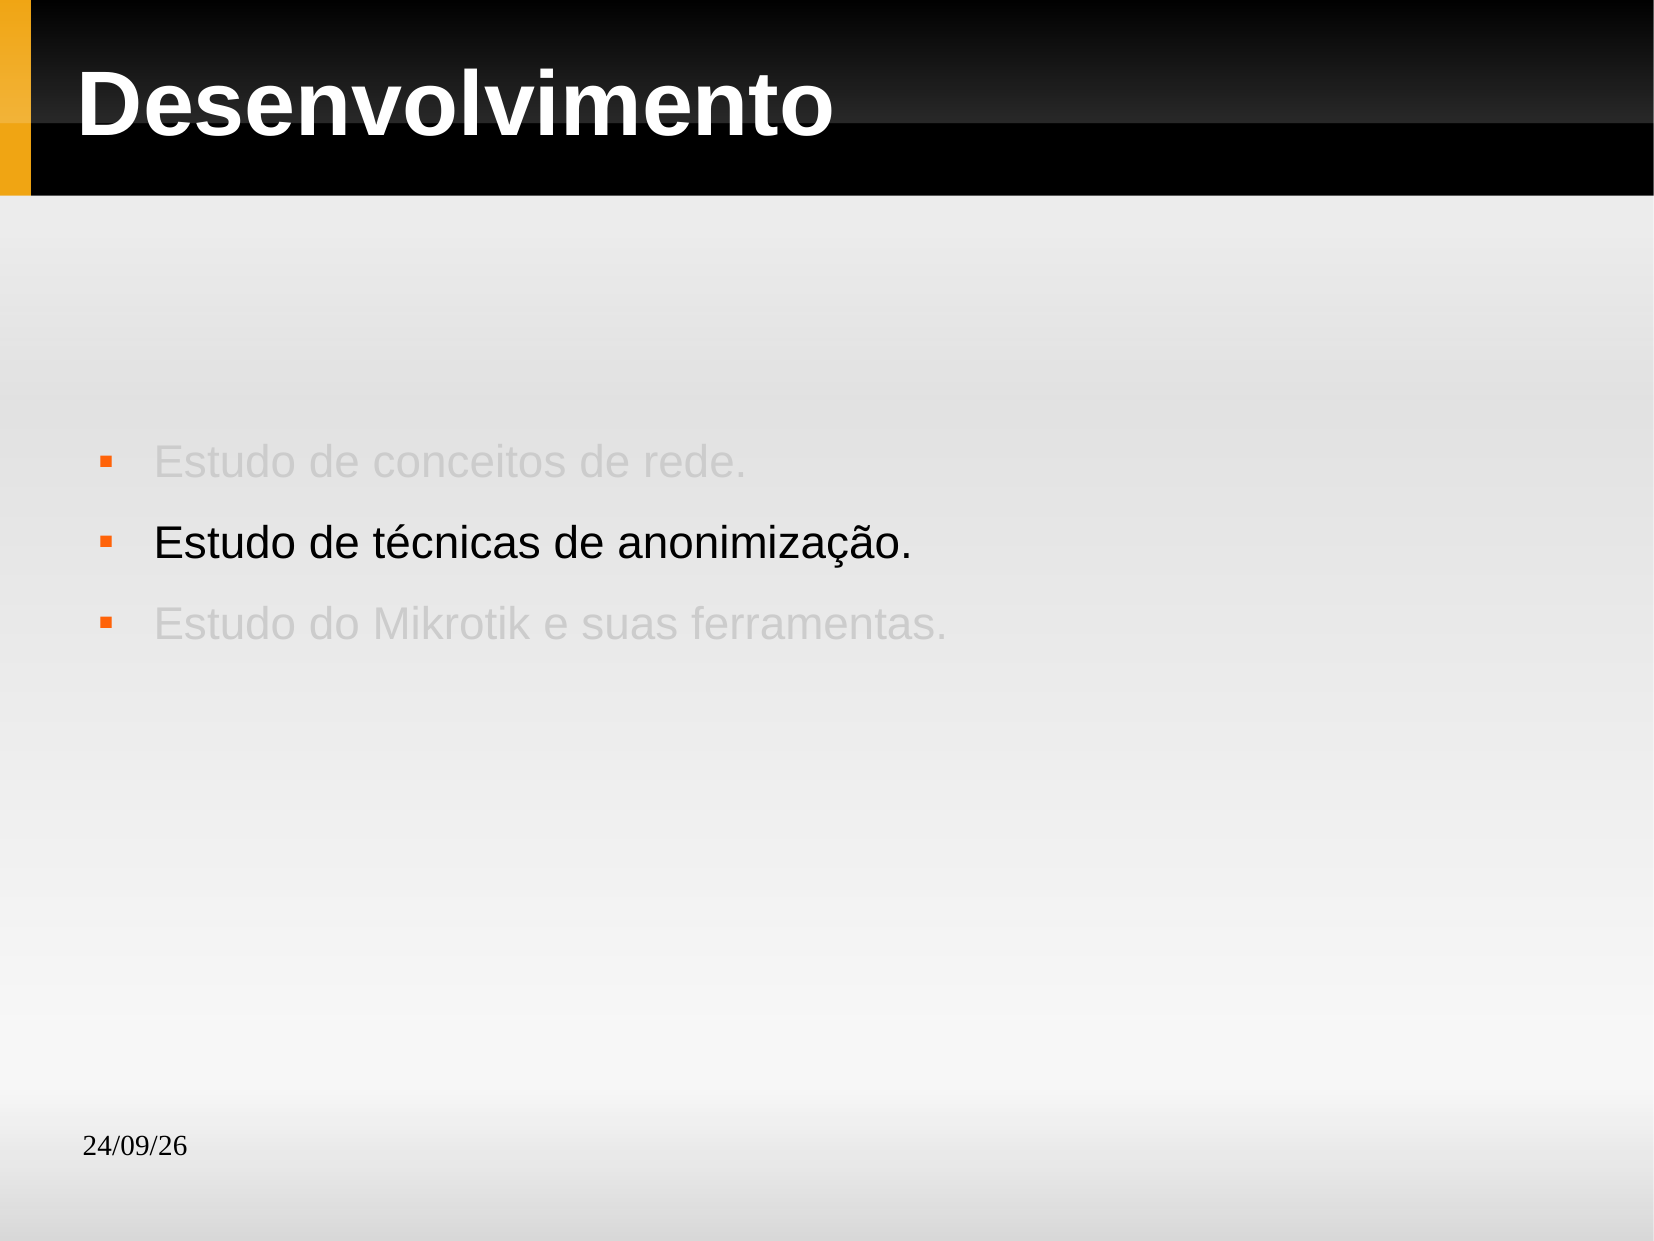

# Desenvolvimento
Estudo de conceitos de rede.
Estudo de técnicas de anonimização.
Estudo do Mikrotik e suas ferramentas.